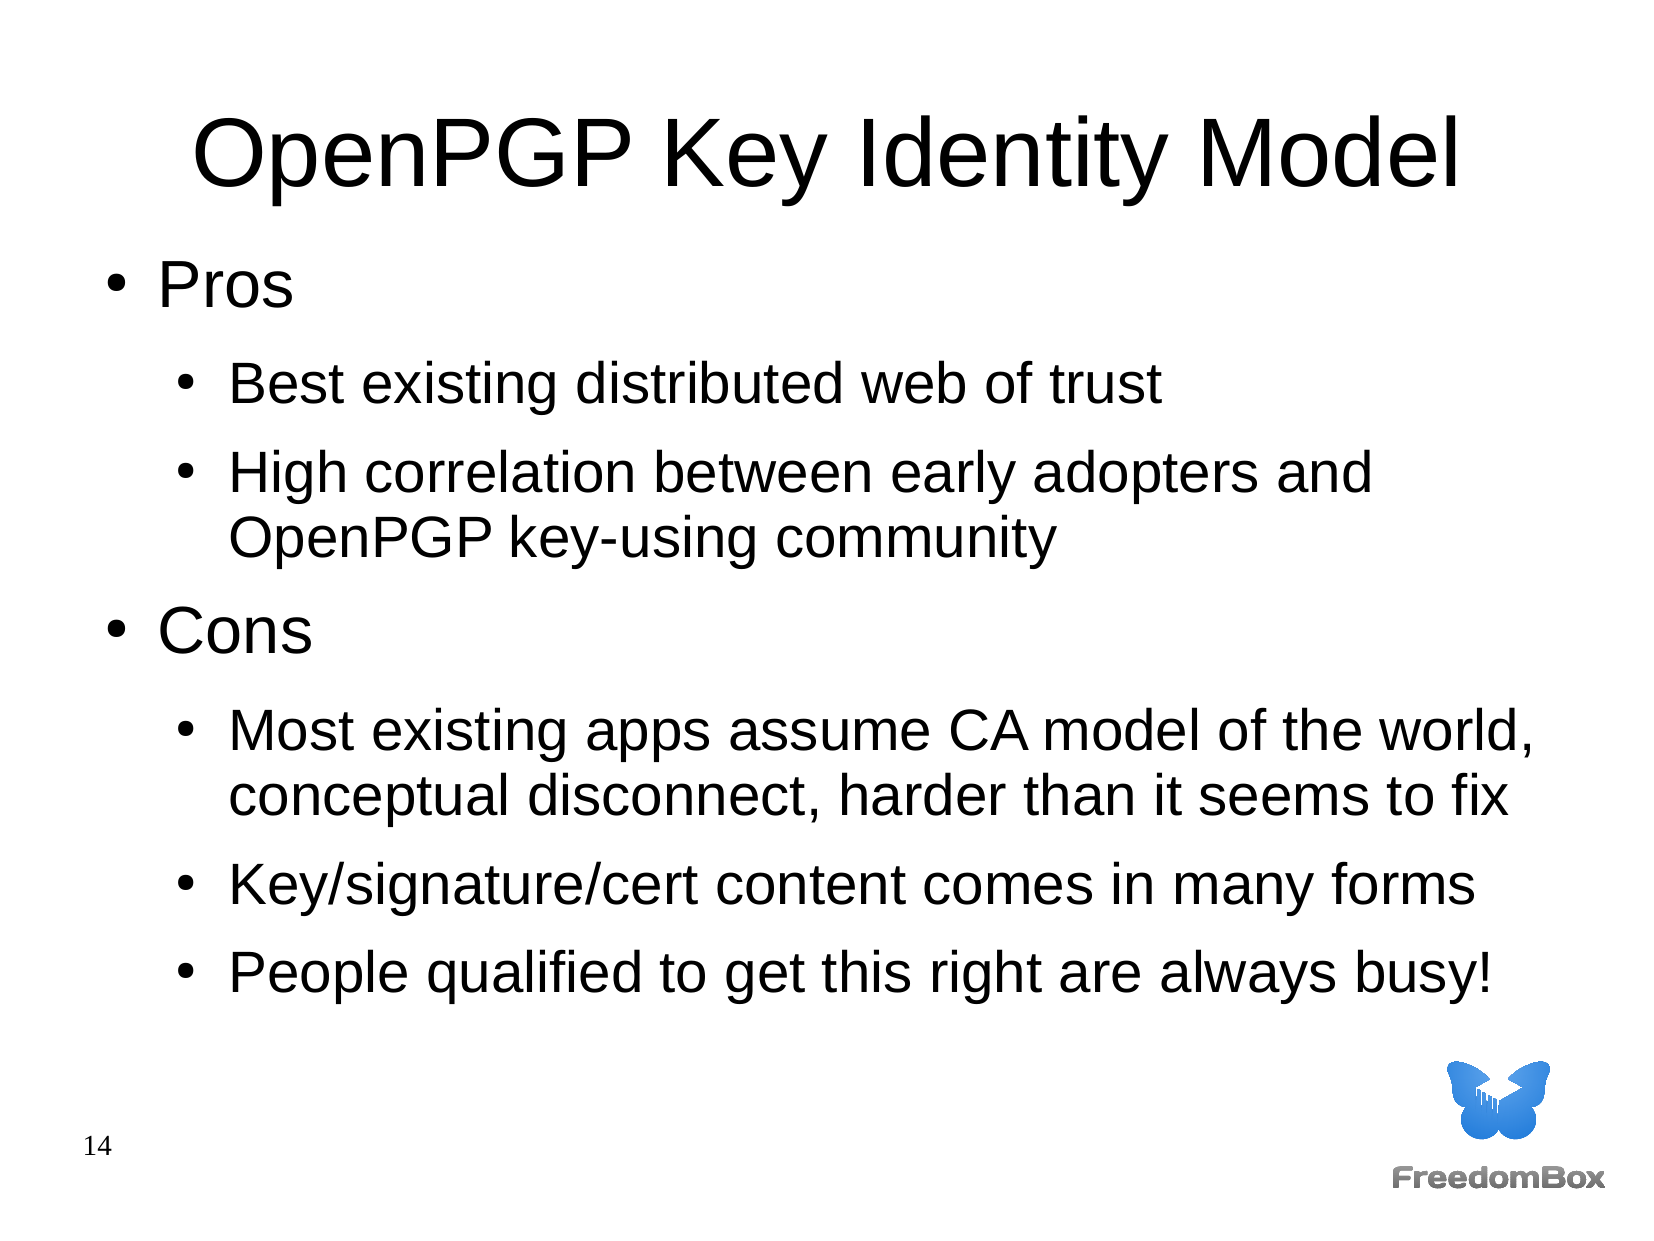

# OpenPGP Key Identity Model
Pros
Best existing distributed web of trust
High correlation between early adopters and OpenPGP key-using community
Cons
Most existing apps assume CA model of the world, conceptual disconnect, harder than it seems to fix
Key/signature/cert content comes in many forms
People qualified to get this right are always busy!